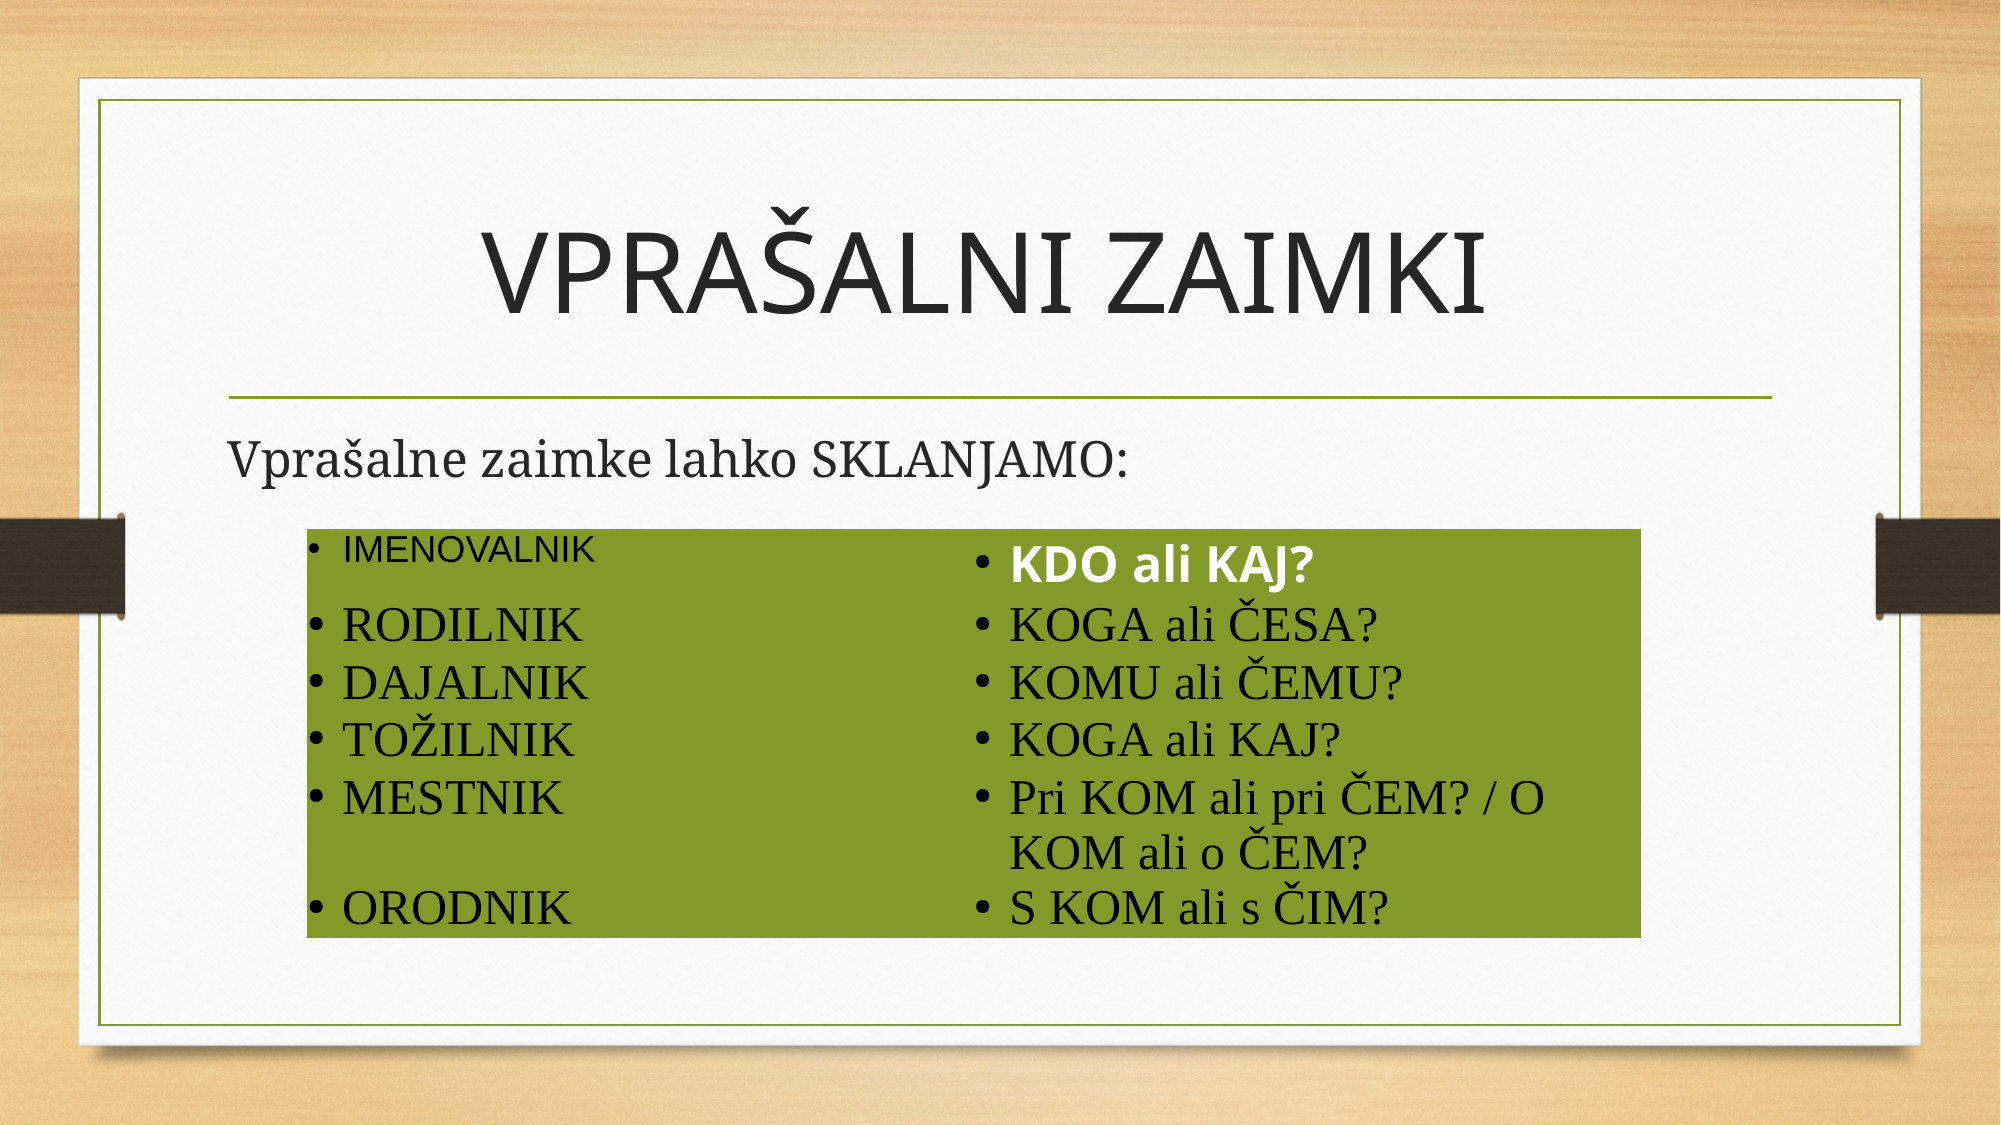

# VPRAŠALNI ZAIMKI
Vprašalne zaimke lahko SKLANJAMO:
| IMENOVALNIK | KDO ali KAJ? |
| --- | --- |
| RODILNIK | KOGA ali ČESA? |
| DAJALNIK | KOMU ali ČEMU? |
| TOŽILNIK | KOGA ali KAJ? |
| MESTNIK | Pri KOM ali pri ČEM? / O KOM ali o ČEM? |
| ORODNIK | S KOM ali s ČIM? |